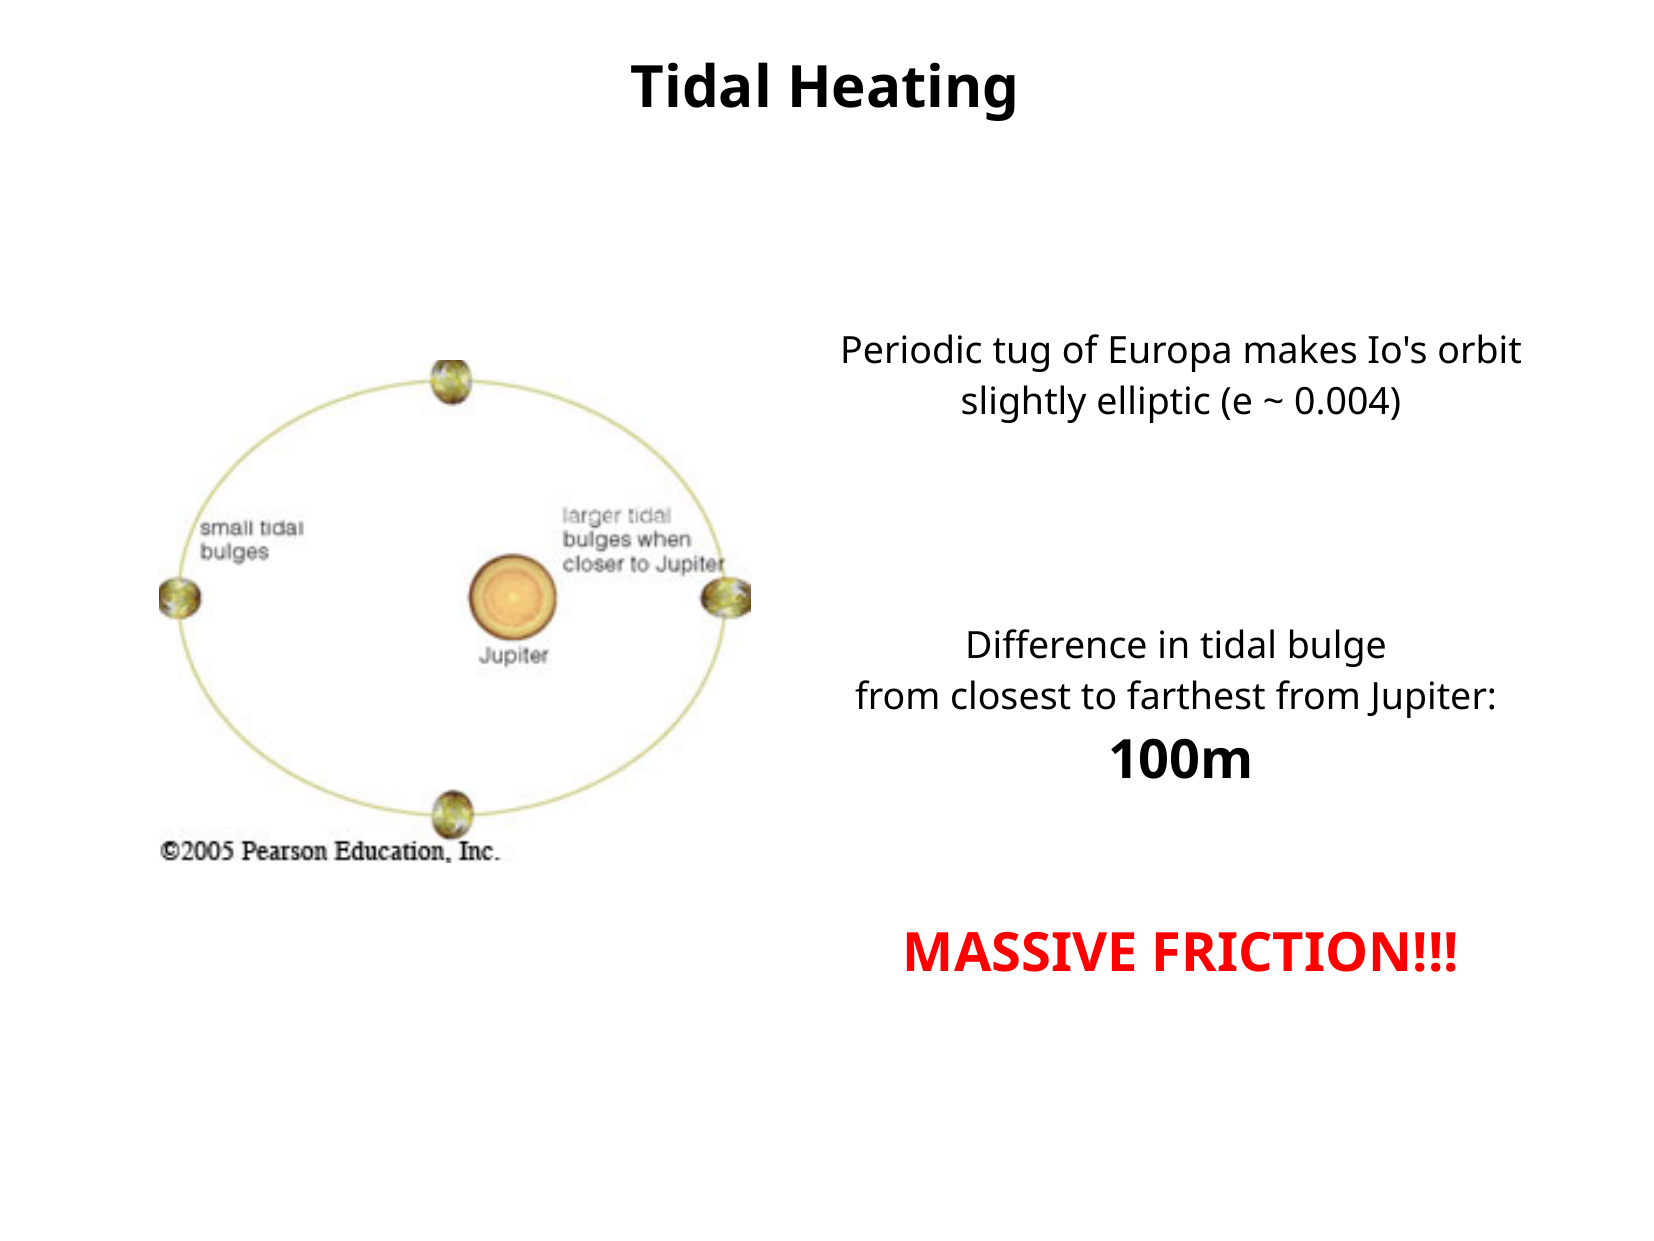

Tidal Heating
Periodic tug of Europa makes Io's orbit slightly elliptic (e ~ 0.004)
Difference in tidal bulge
from closest to farthest from Jupiter:
100m
MASSIVE FRICTION!!!